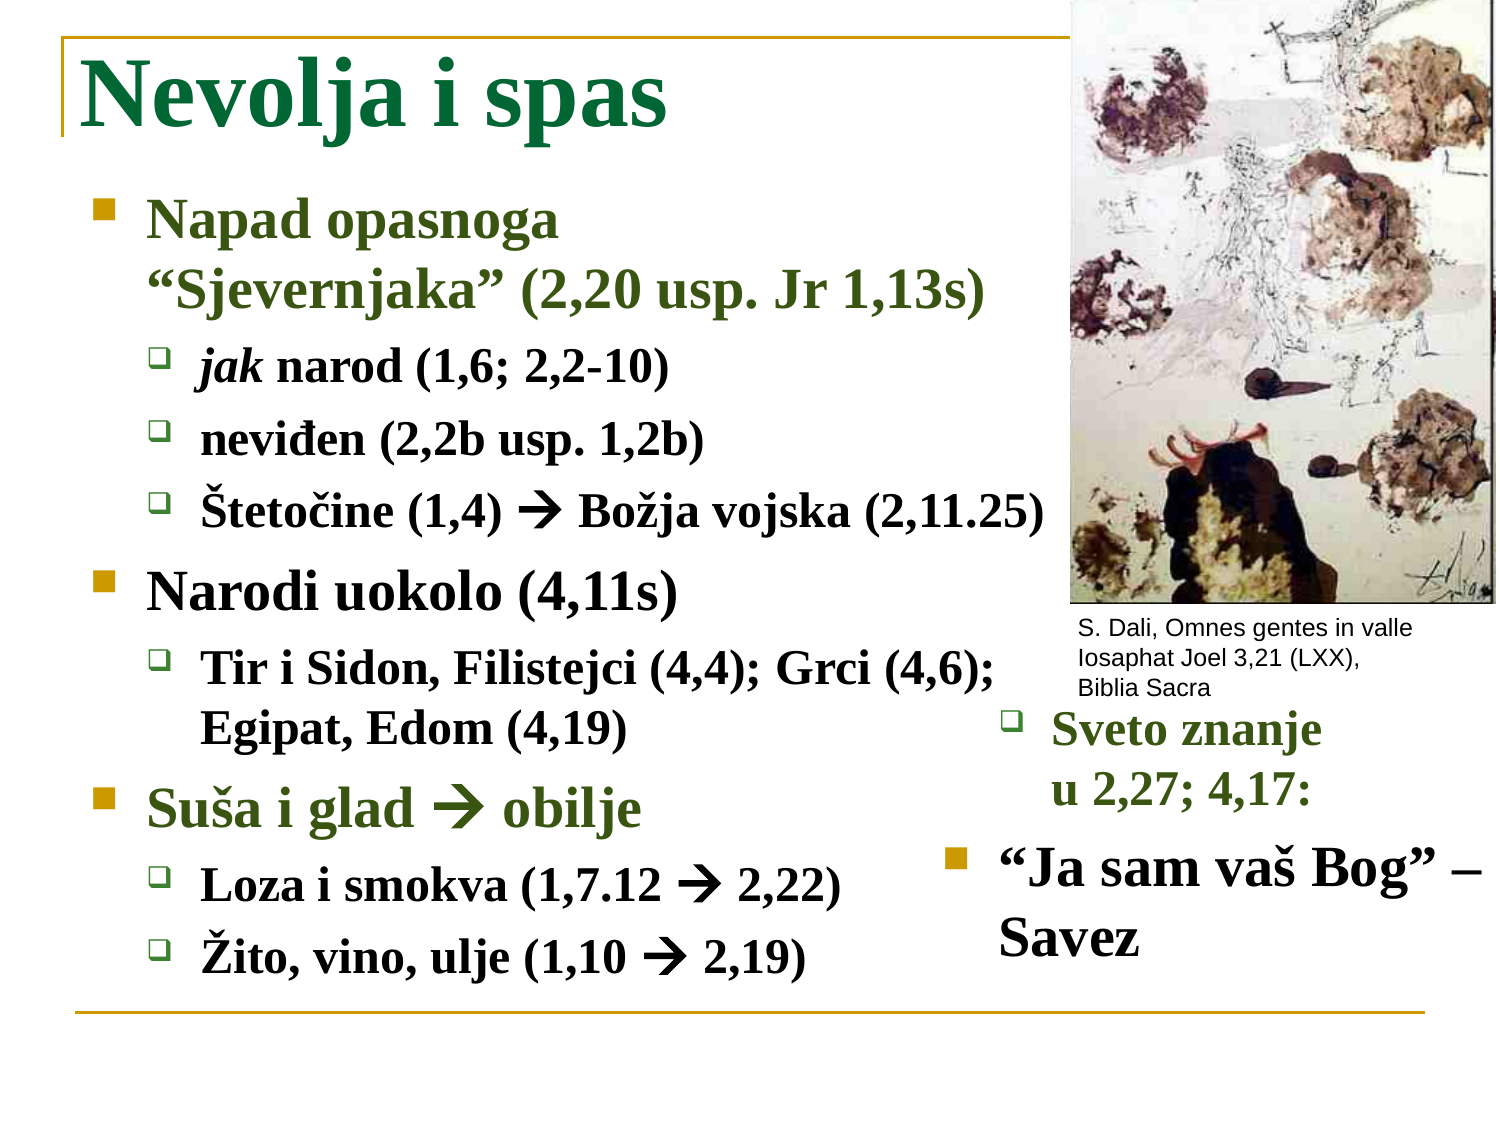

# Nevolja i spas
Napad opasnoga
“Sjevernjaka” (2,20 usp. Jr 1,13s)
jak narod (1,6; 2,2-10)
neviđen (2,2b usp. 1,2b)
Štetočine (1,4)  Božja vojska (2,11.25)
Narodi uokolo (4,11s)
Tir i Sidon, Filistejci (4,4); Grci (4,6); Egipat, Edom (4,19)
Suša i glad  obilje
Loza i smokva (1,7.12  2,22)
Žito, vino, ulje (1,10  2,19)
S. Dali, Omnes gentes in valle Iosaphat Joel 3,21 (LXX),
Biblia Sacra
Sveto znanje
u 2,27; 4,17:
“Ja sam vaš Bog” – Savez